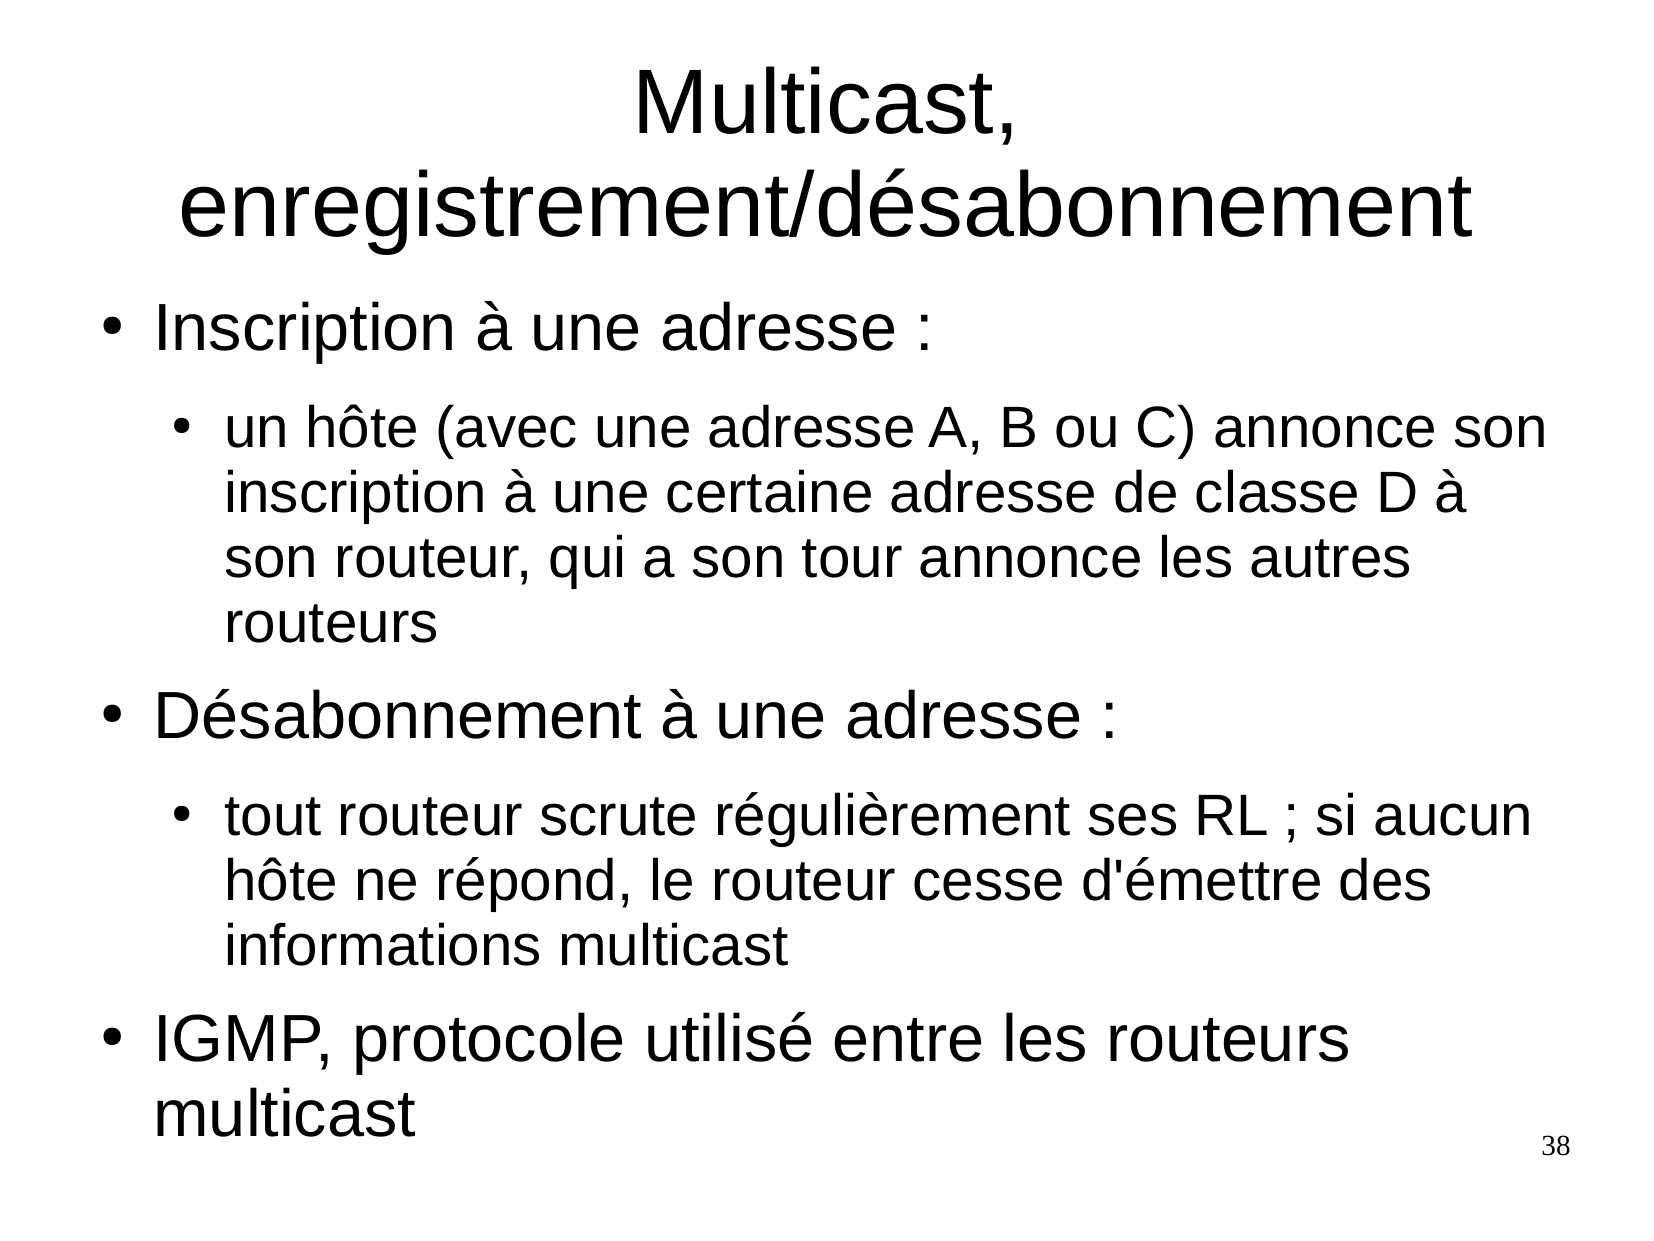

# Multicast, enregistrement/désabonnement
Inscription à une adresse :
un hôte (avec une adresse A, B ou C) annonce son inscription à une certaine adresse de classe D à son routeur, qui a son tour annonce les autres routeurs
Désabonnement à une adresse :
tout routeur scrute régulièrement ses RL ; si aucun hôte ne répond, le routeur cesse d'émettre des informations multicast
IGMP, protocole utilisé entre les routeurs multicast
38